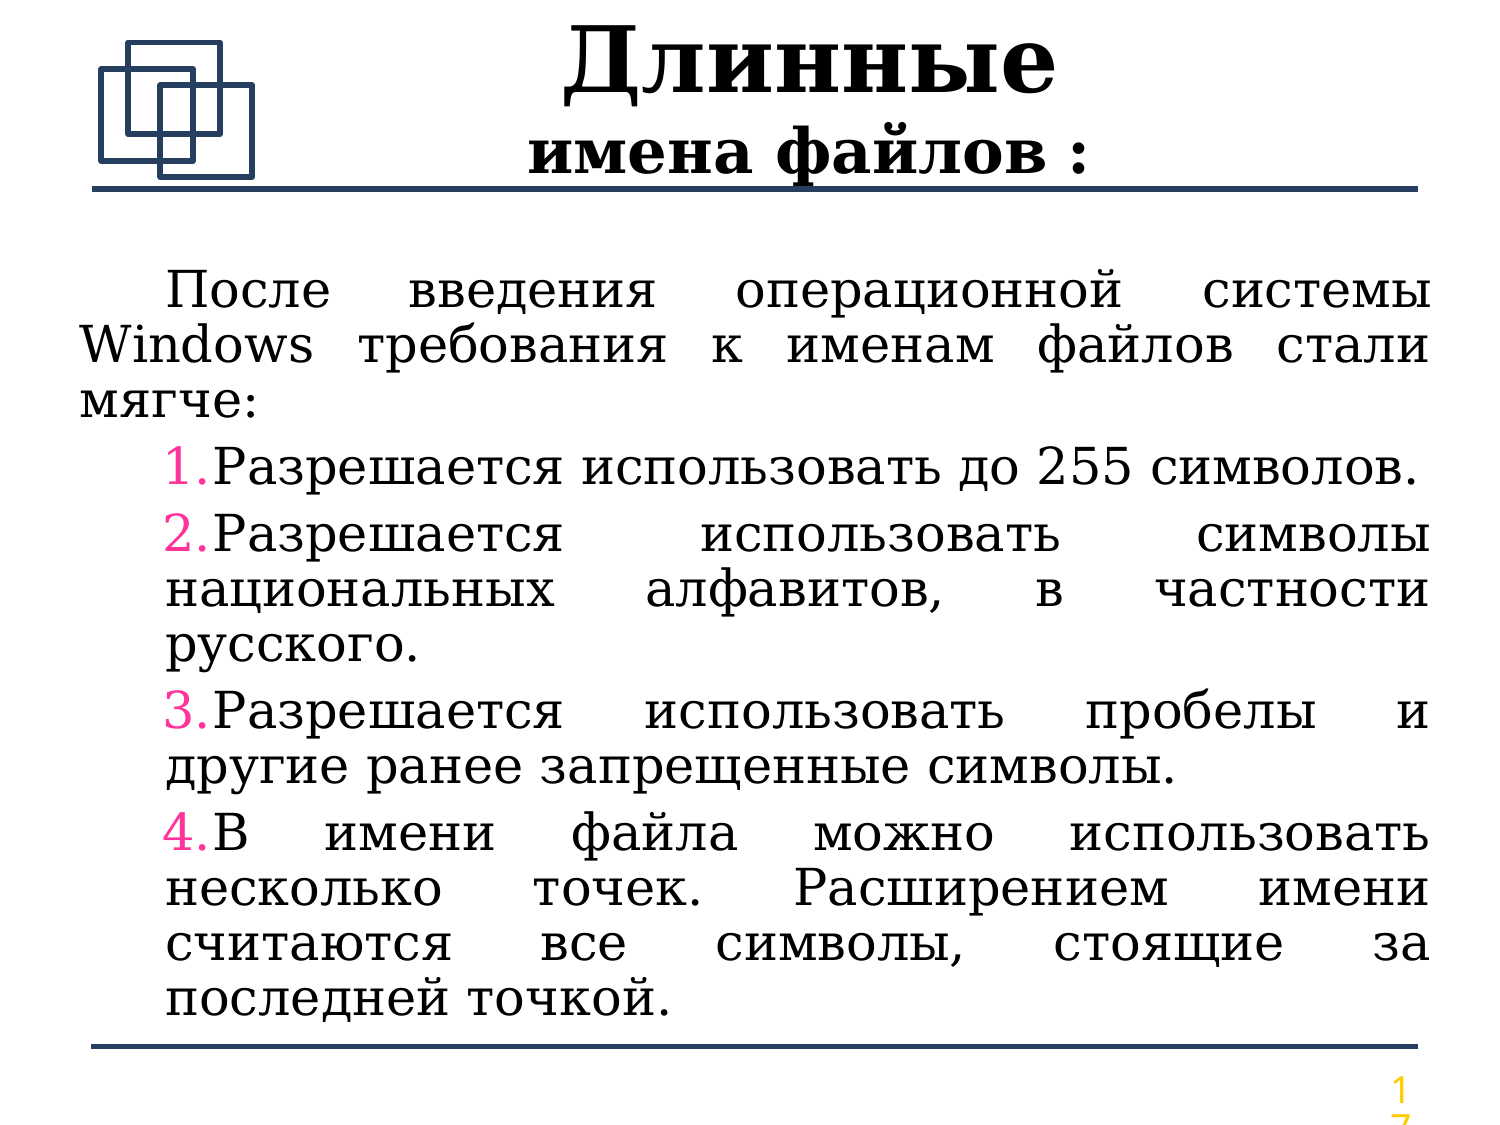

# Длинные имена файлов :
После введения операционной системы Windows требования к именам файлов стали мягче:
Разрешается использовать до 255 символов.
Разрешается использовать символы национальных алфавитов, в частности русского.
Разрешается использовать пробелы и другие ранее запрещенные символы.
В имени файла можно использовать несколько точек. Расширением имени считаются все символы, стоящие за последней точкой.